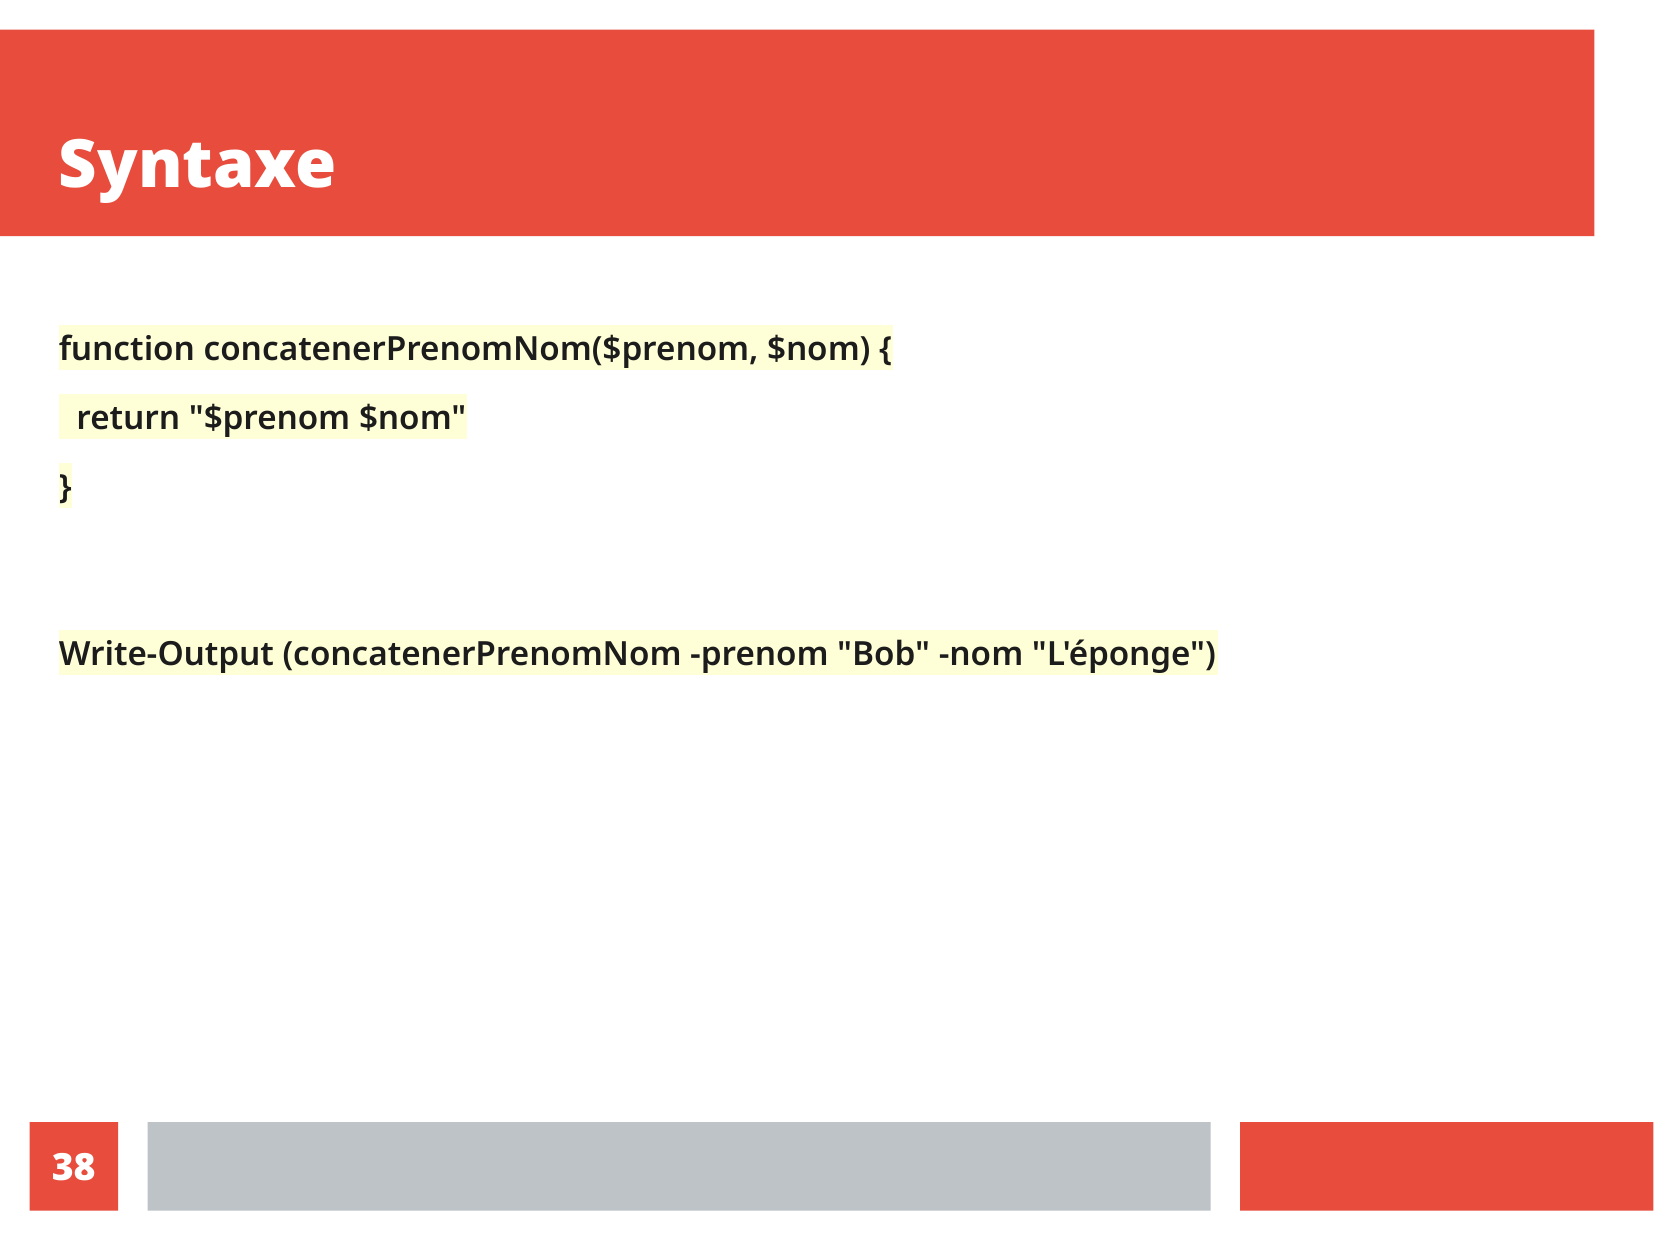

# Syntaxe
function concatenerPrenomNom($prenom, $nom) {
 return "$prenom $nom"
}
Write-Output (concatenerPrenomNom -prenom "Bob" -nom "L'éponge")
38